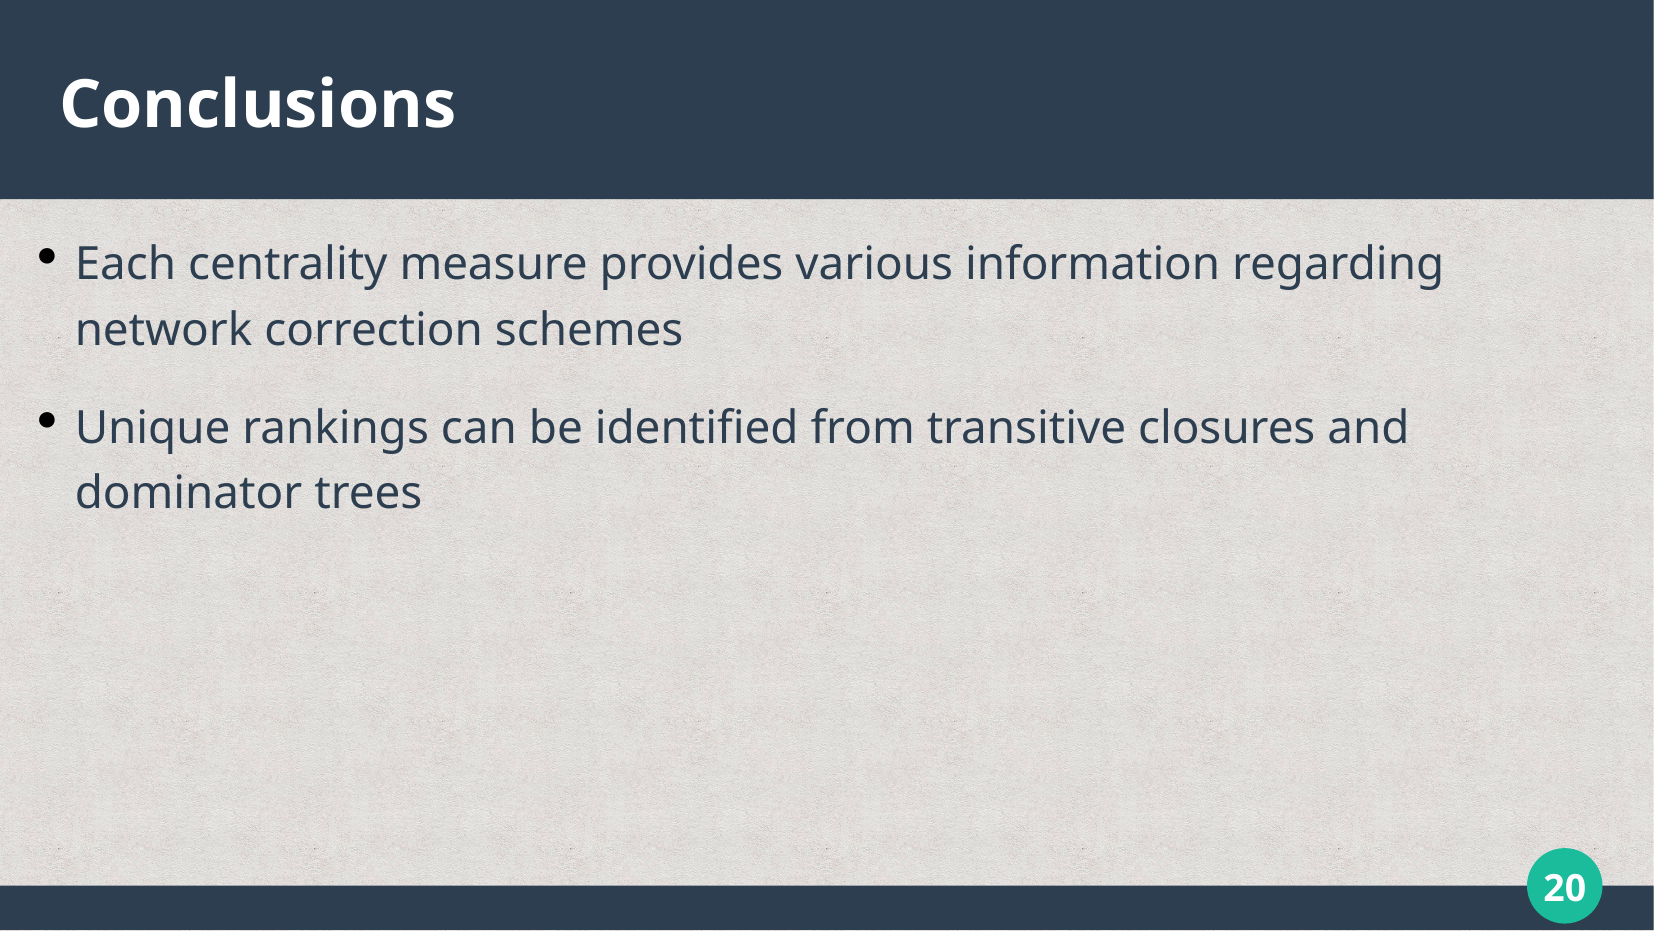

# Conclusions
Each centrality measure provides various information regarding network correction schemes
Unique rankings can be identified from transitive closures and dominator trees